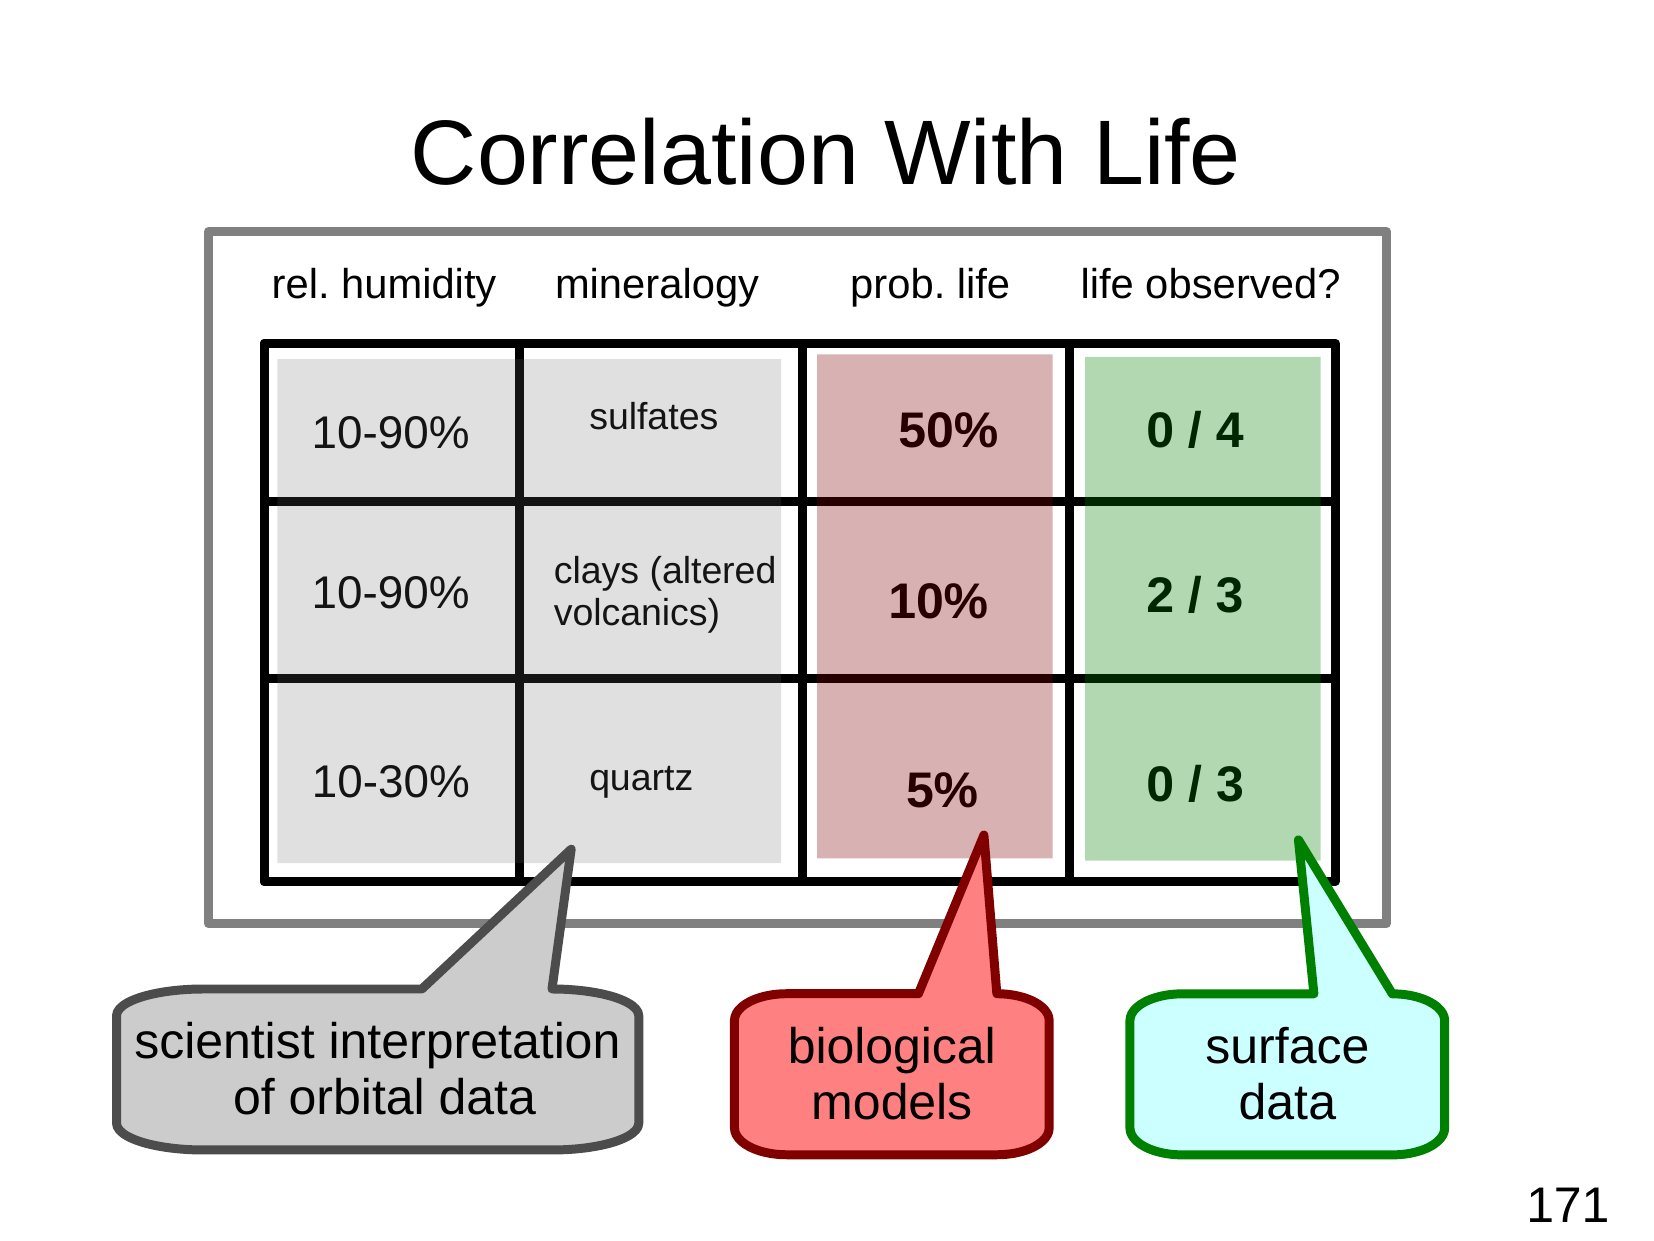

# Correlation With Life
rel. humidity
mineralogy
prob. life
life observed?
sulfates
50%
0 / 4
10-90%
clays (altered
volcanics)
10-90%
2 / 3
10%
10-30%
quartz
0 / 3
5%
scientist interpretation
 of orbital data
biological
models
surface
data